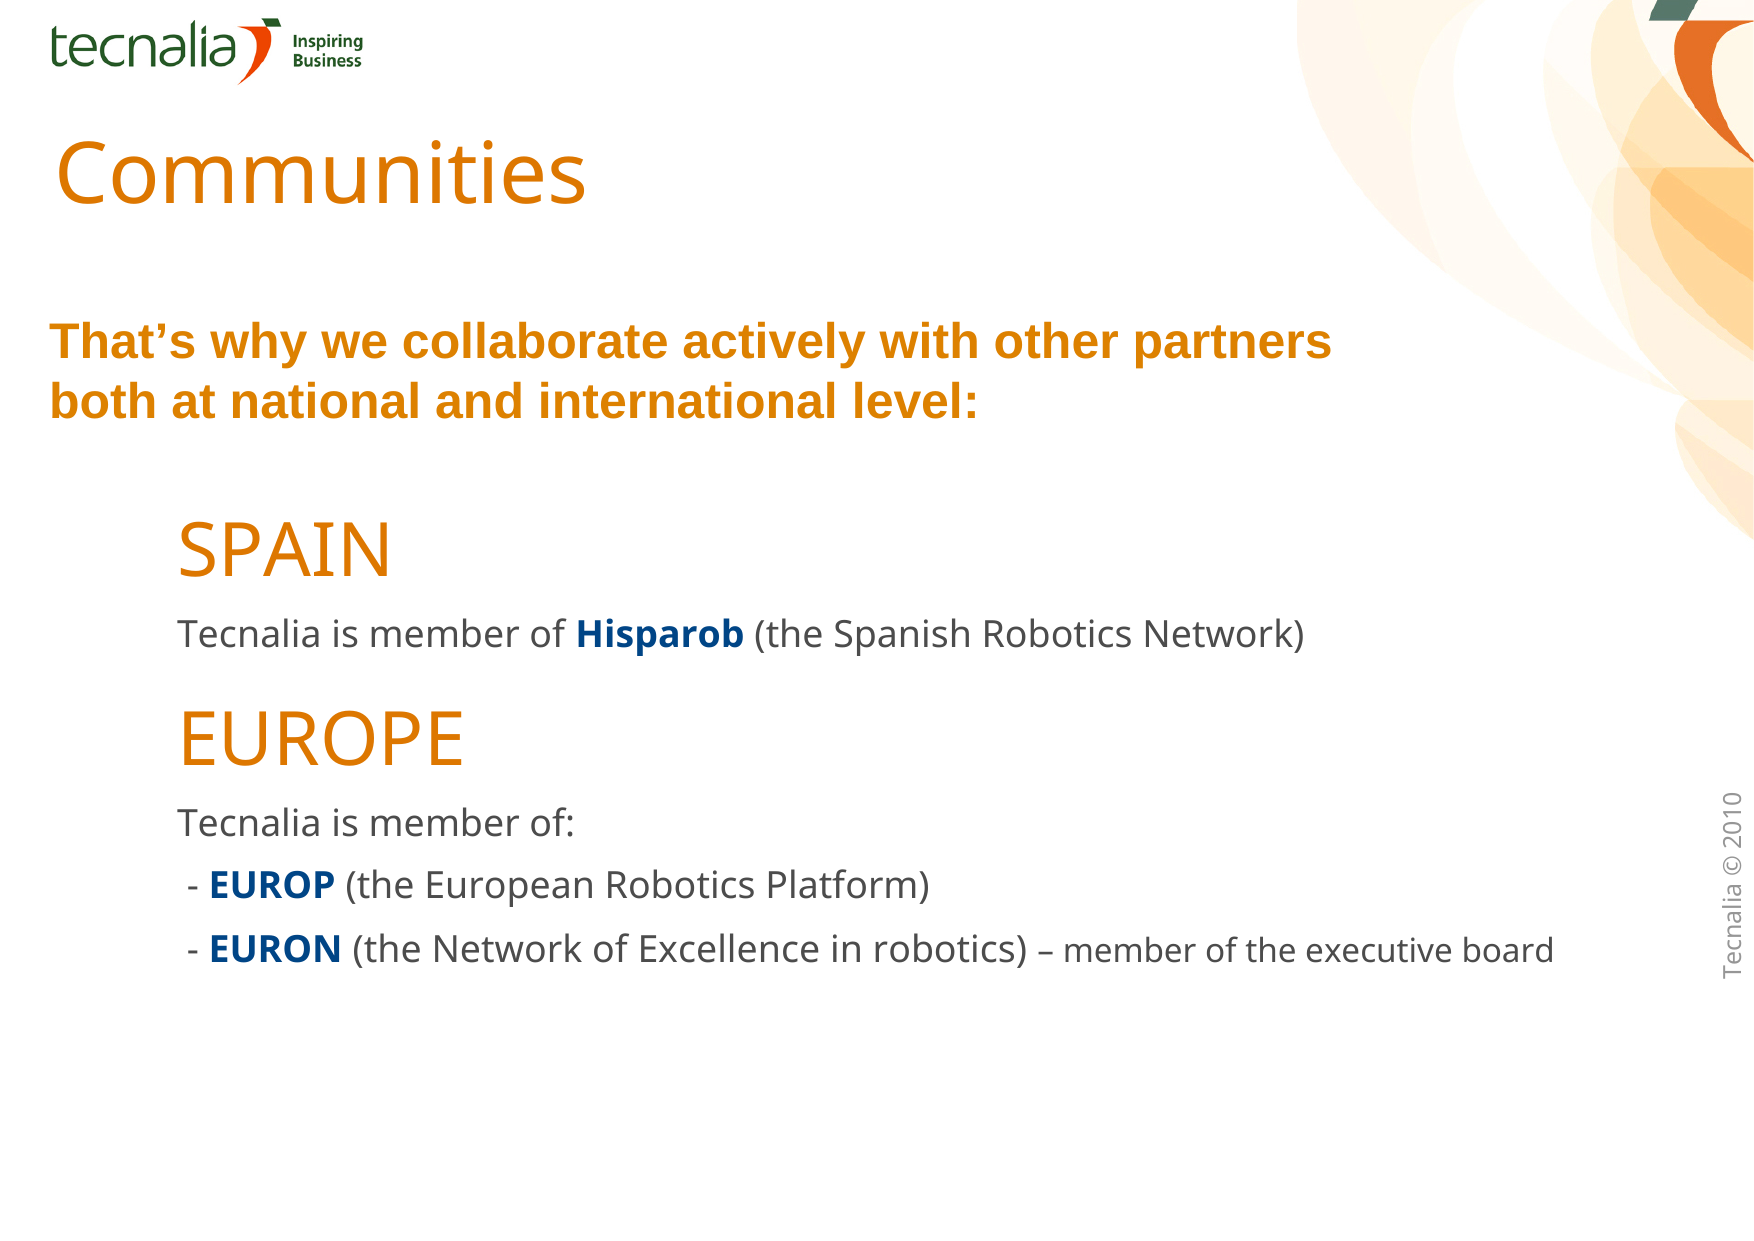

Communities
That’s why we collaborate actively with other partners both at national and international level:
SPAIN
Tecnalia is member of Hisparob (the Spanish Robotics Network)‏
EUROPE
Tecnalia is member of:
 - EUROP (the European Robotics Platform)
 - EURON (the Network of Excellence in robotics) – member of the executive board‏